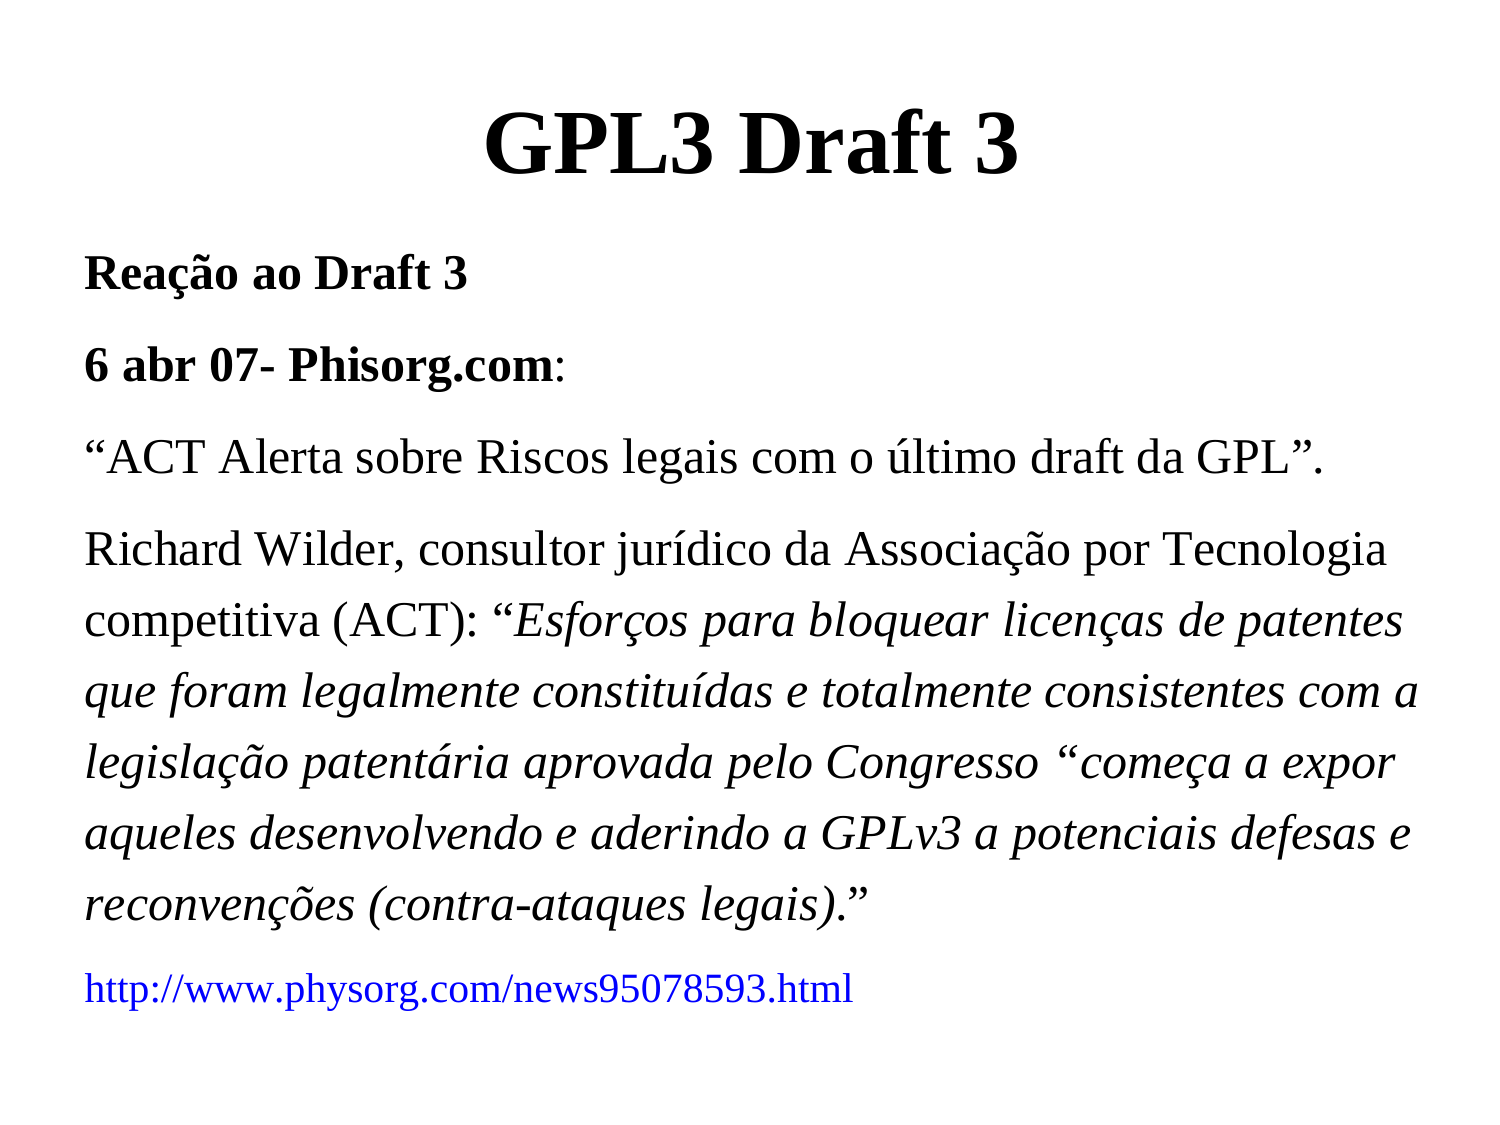

# GPL3 Draft 3
Reação ao Draft 3
6 abr 07- Phisorg.com:
“ACT Alerta sobre Riscos legais com o último draft da GPL”.
Richard Wilder, consultor jurídico da Associação por Tecnologia competitiva (ACT): “Esforços para bloquear licenças de patentes que foram legalmente constituídas e totalmente consistentes com a legislação patentária aprovada pelo Congresso “começa a expor aqueles desenvolvendo e aderindo a GPLv3 a potenciais defesas e reconvenções (contra-ataques legais).”
http://www.physorg.com/news95078593.html